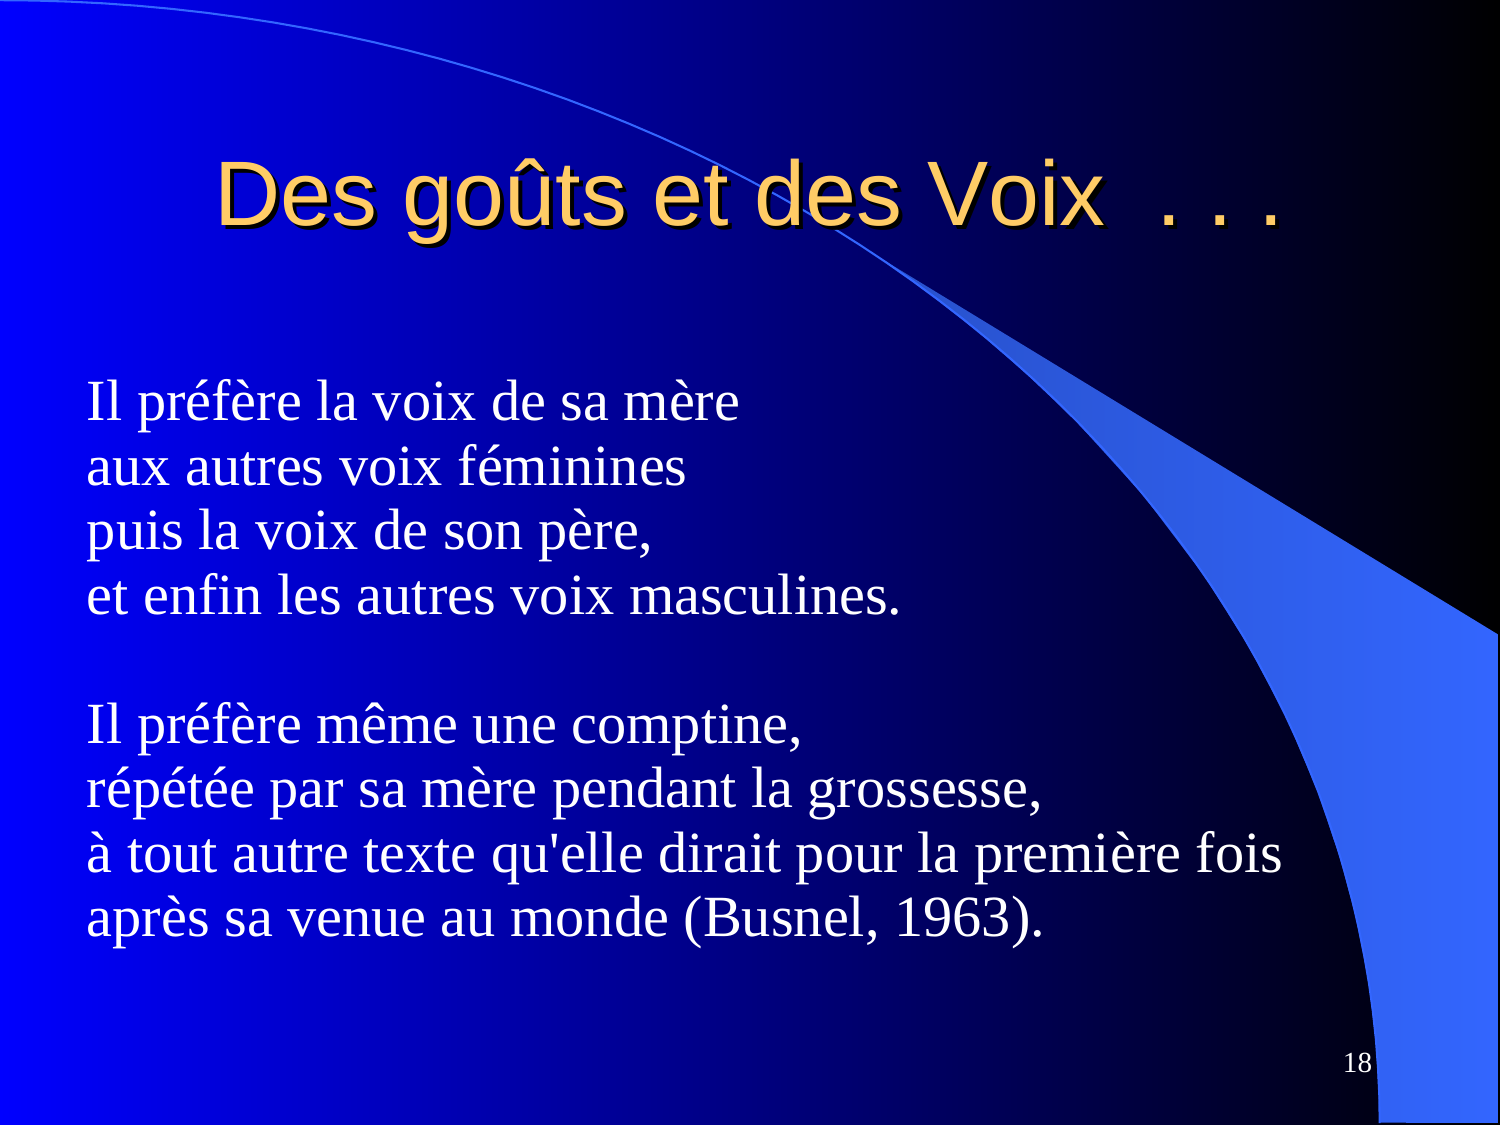

# Des goûts et des Voix . . .
Il préfère la voix de sa mère
aux autres voix féminines
puis la voix de son père,
et enfin les autres voix masculines.
Il préfère même une comptine,
répétée par sa mère pendant la grossesse,
à tout autre texte qu'elle dirait pour la première fois
après sa venue au monde (Busnel, 1963).
18